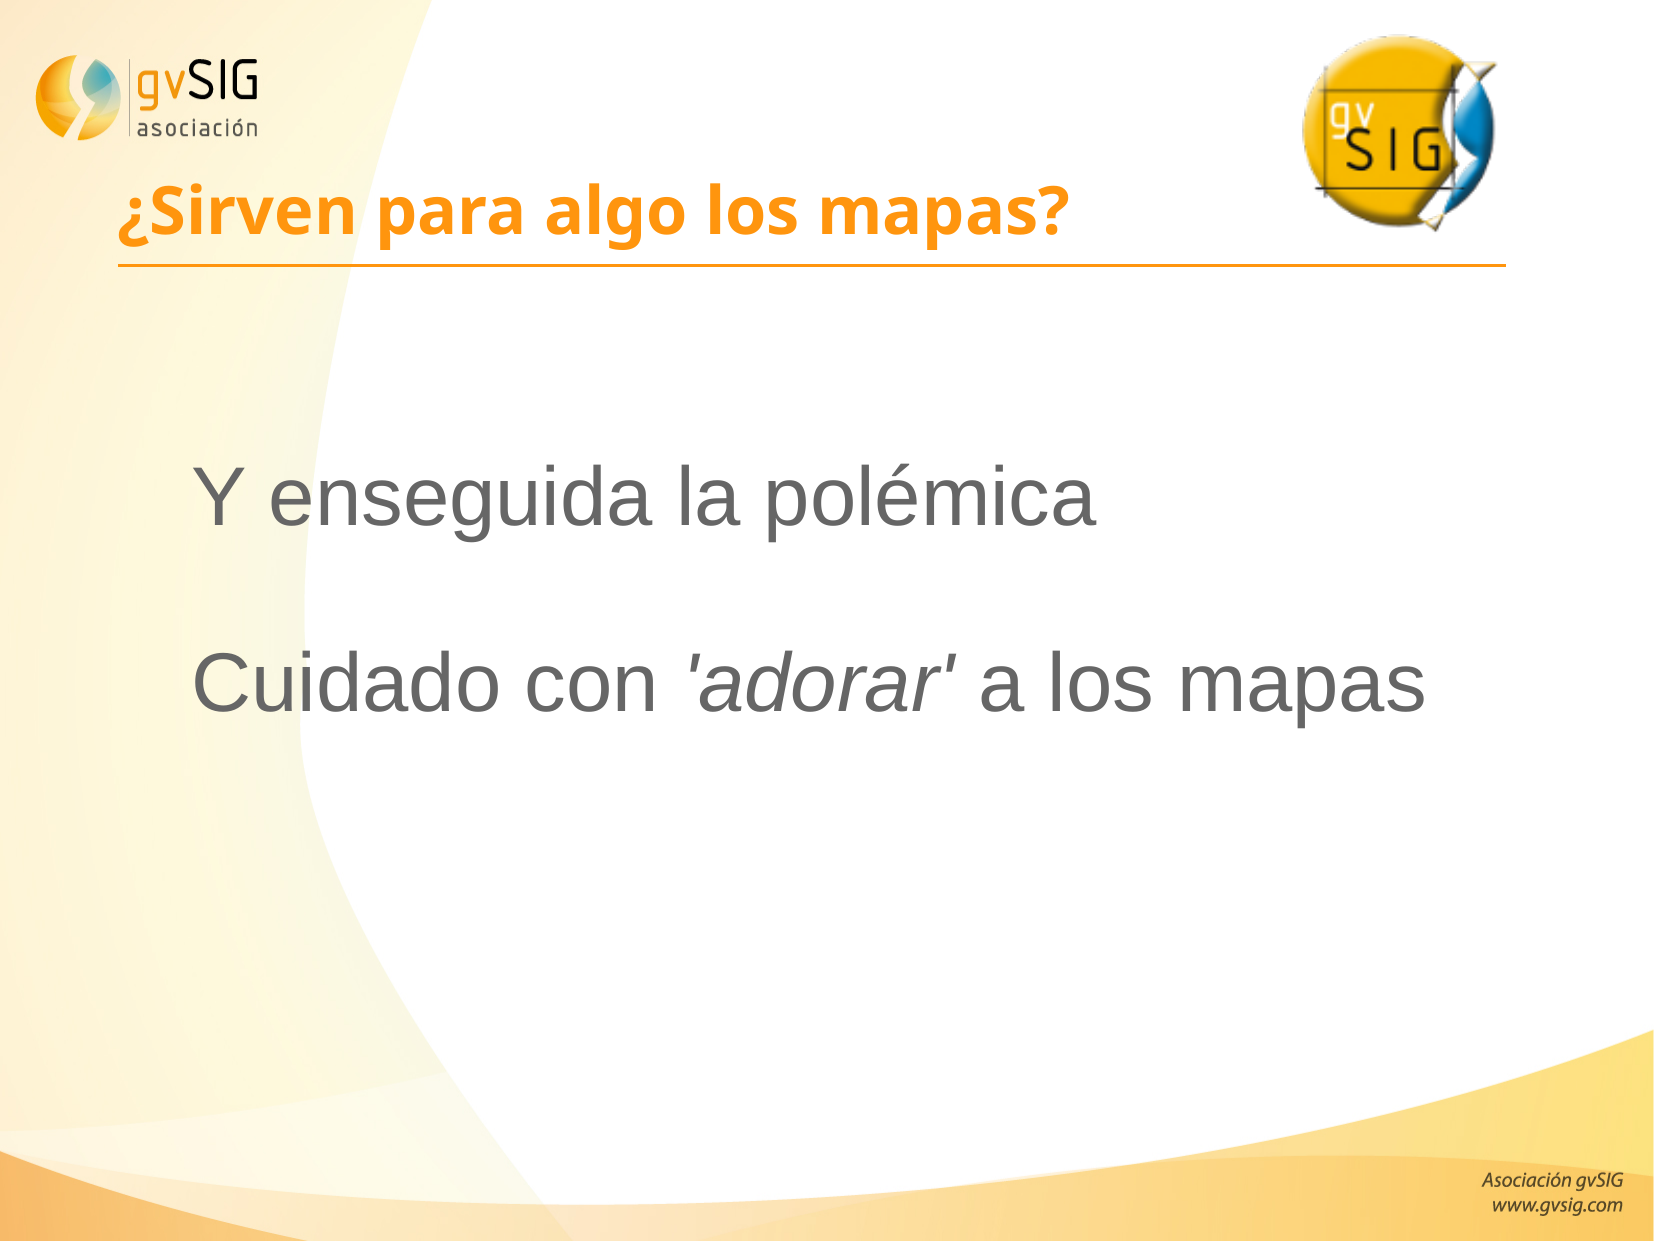

¿Sirven para algo los mapas?
Y enseguida la polémica
Cuidado con 'adorar' a los mapas